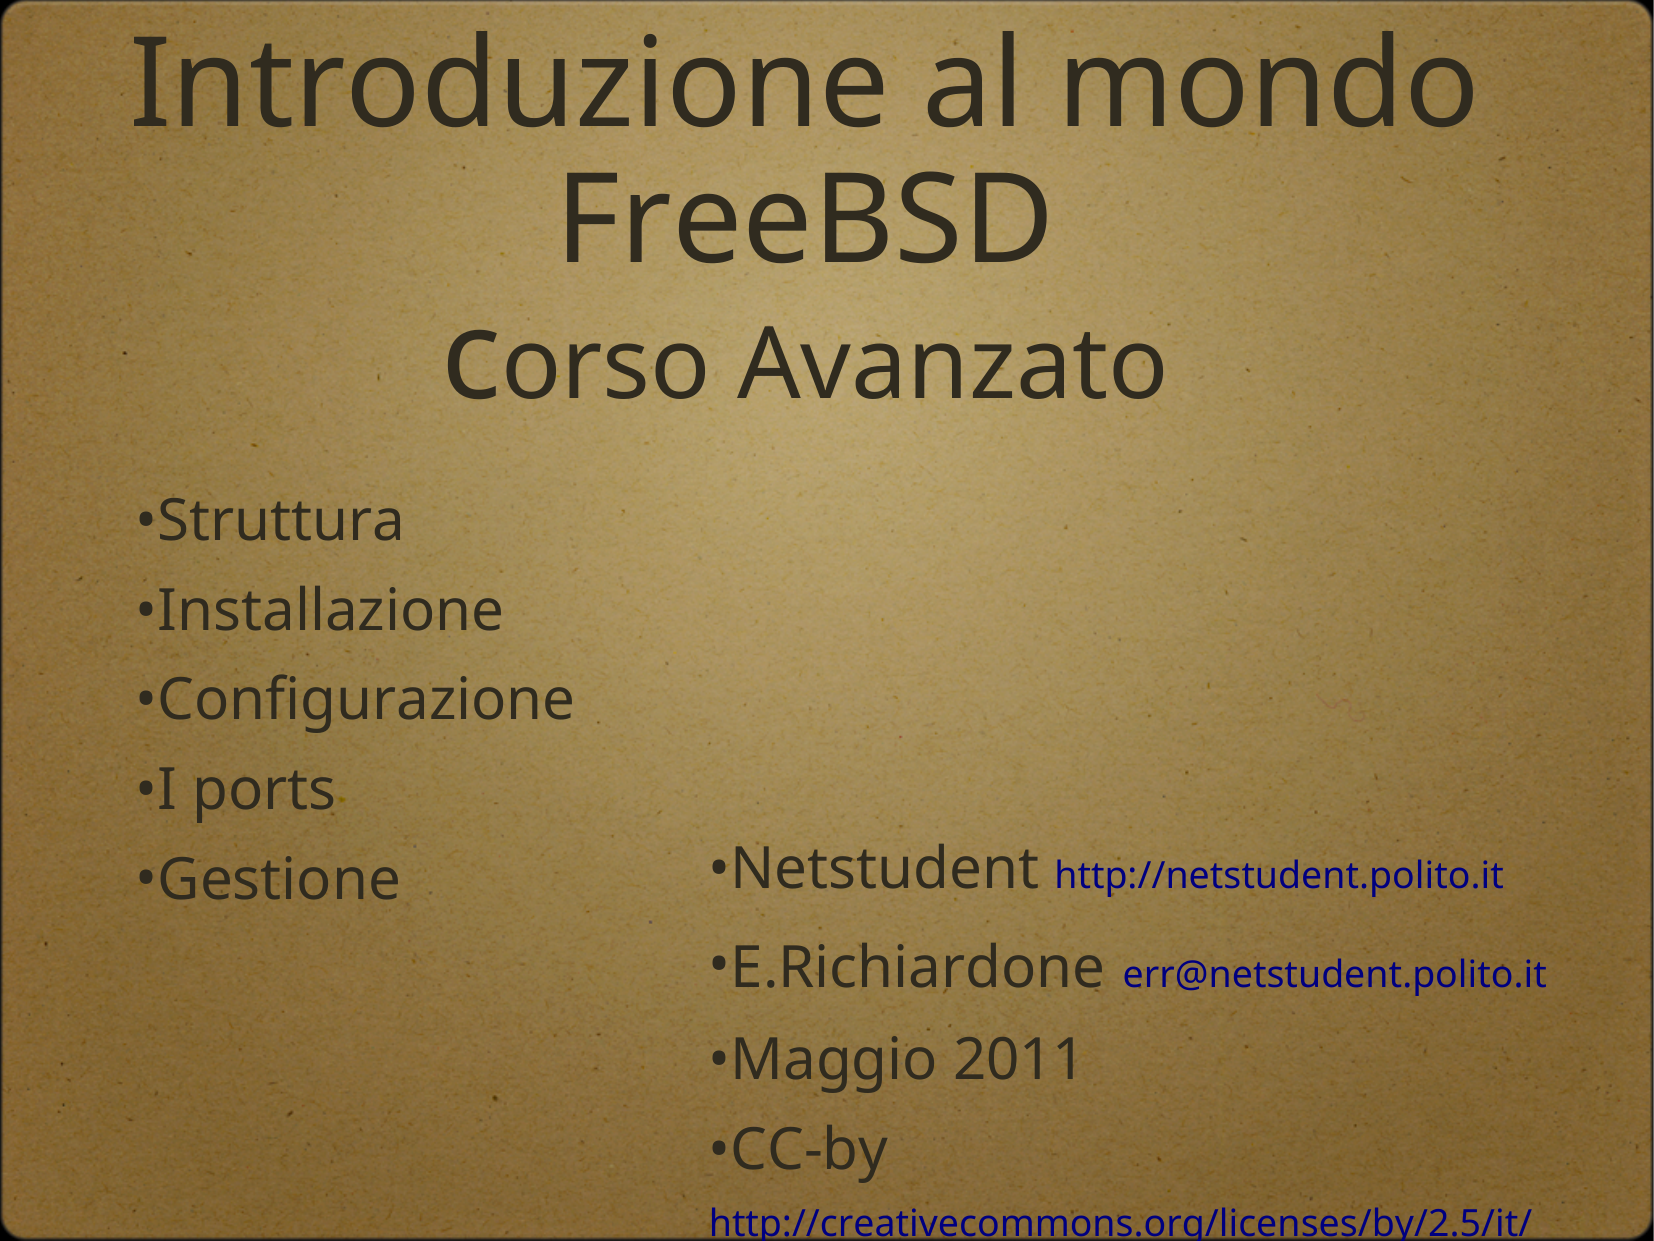

# Introduzione al mondo FreeBSD corso Avanzato
Struttura
Installazione
Configurazione
I ports
Gestione
Netstudent http://netstudent.polito.it
E.Richiardone err@netstudent.polito.it
Maggio 2011
CC-by
http://creativecommons.org/licenses/by/2.5/it/